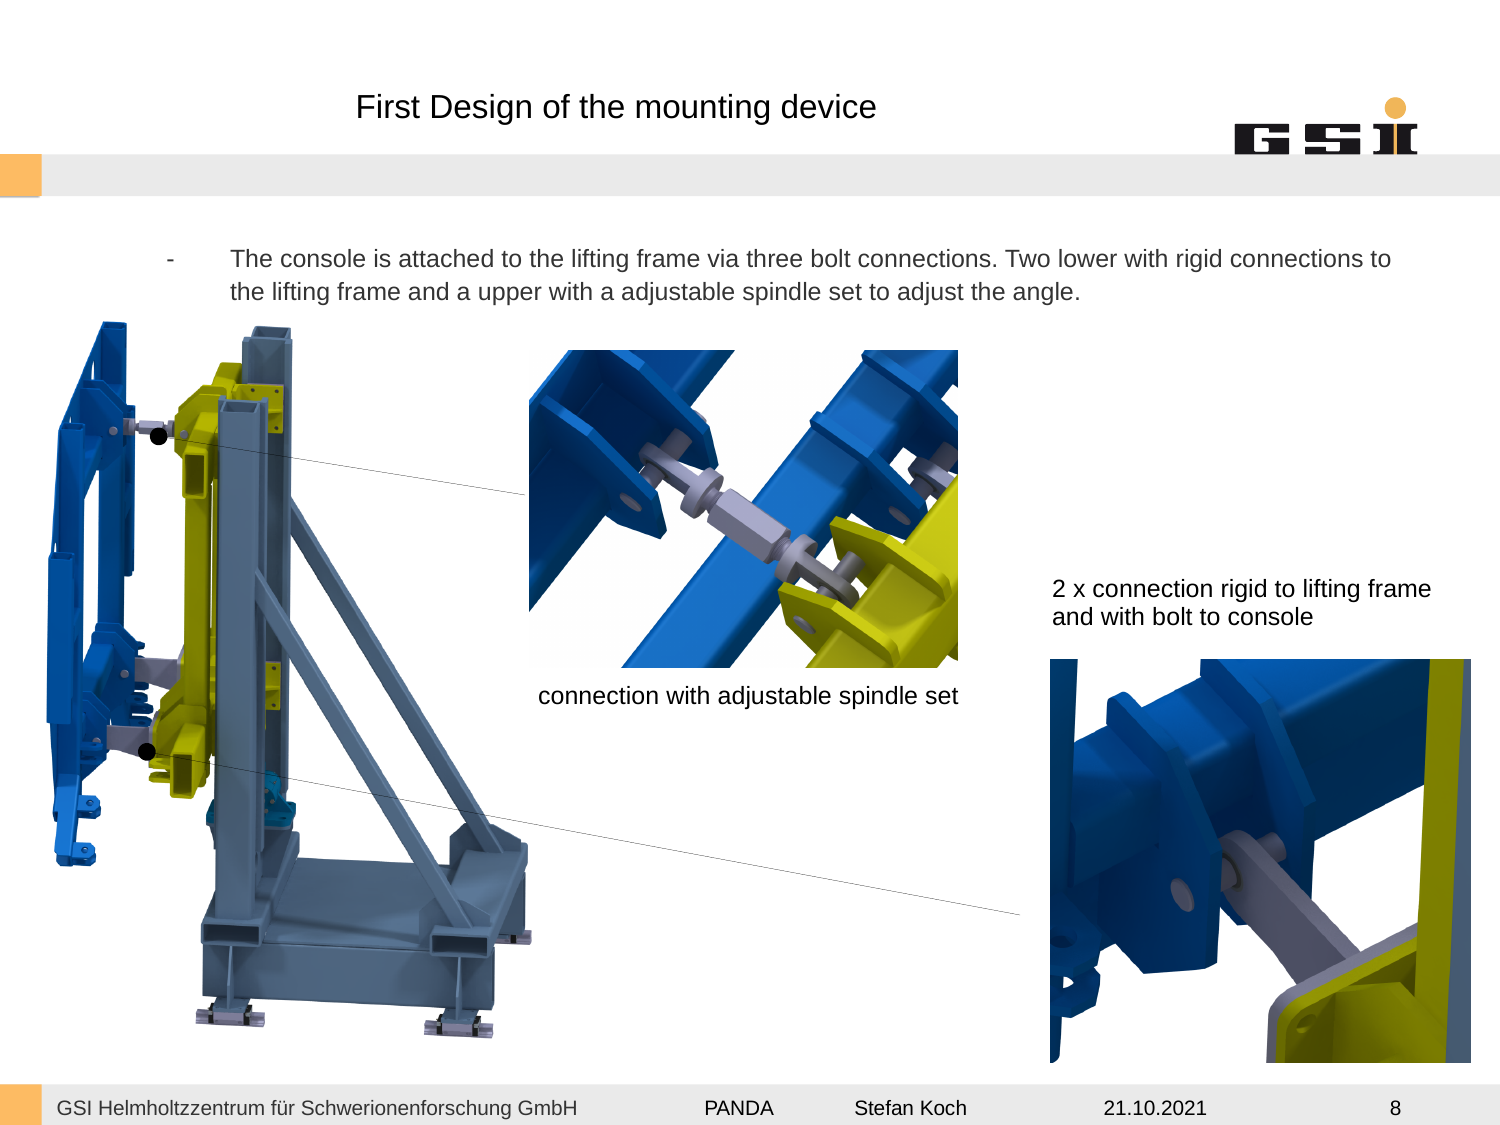

First Design of the mounting device
 - 	The console is attached to the lifting frame via three bolt connections. Two lower with rigid connections to 	the lifting frame and a upper with a adjustable spindle set to adjust the angle.
2 x connection rigid to lifting frame and with bolt to console
connection with adjustable spindle set